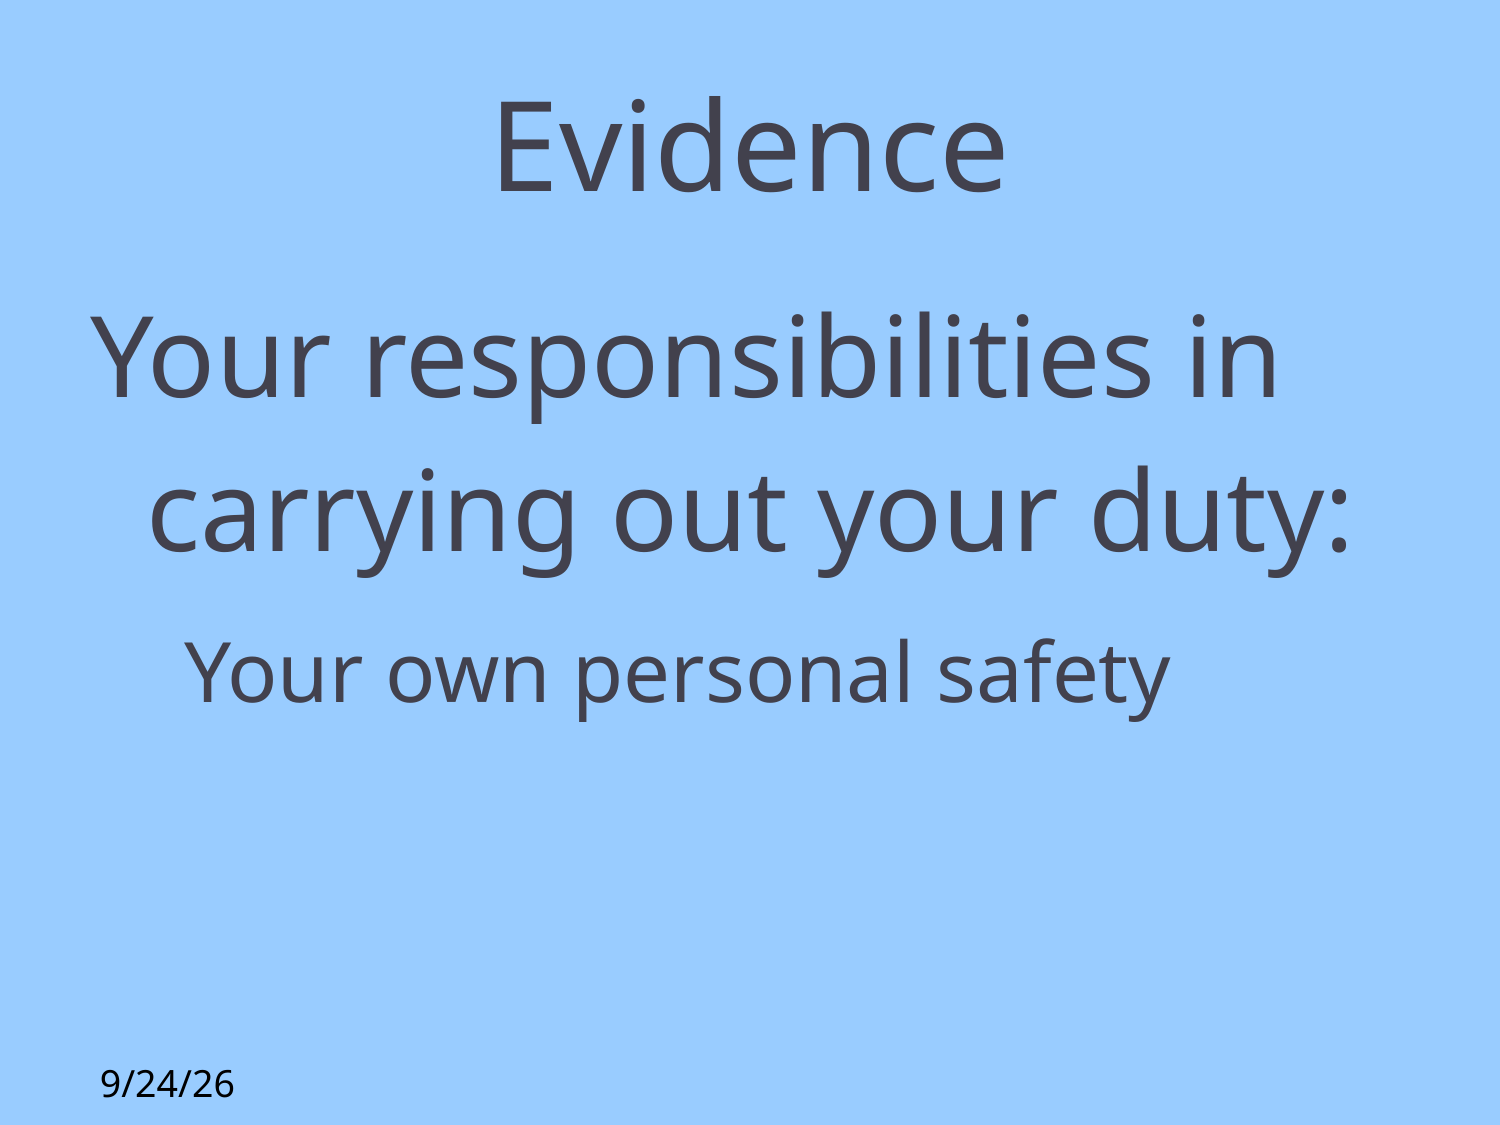

# Evidence
Your responsibilities in carrying out your duty:
Your own personal safety